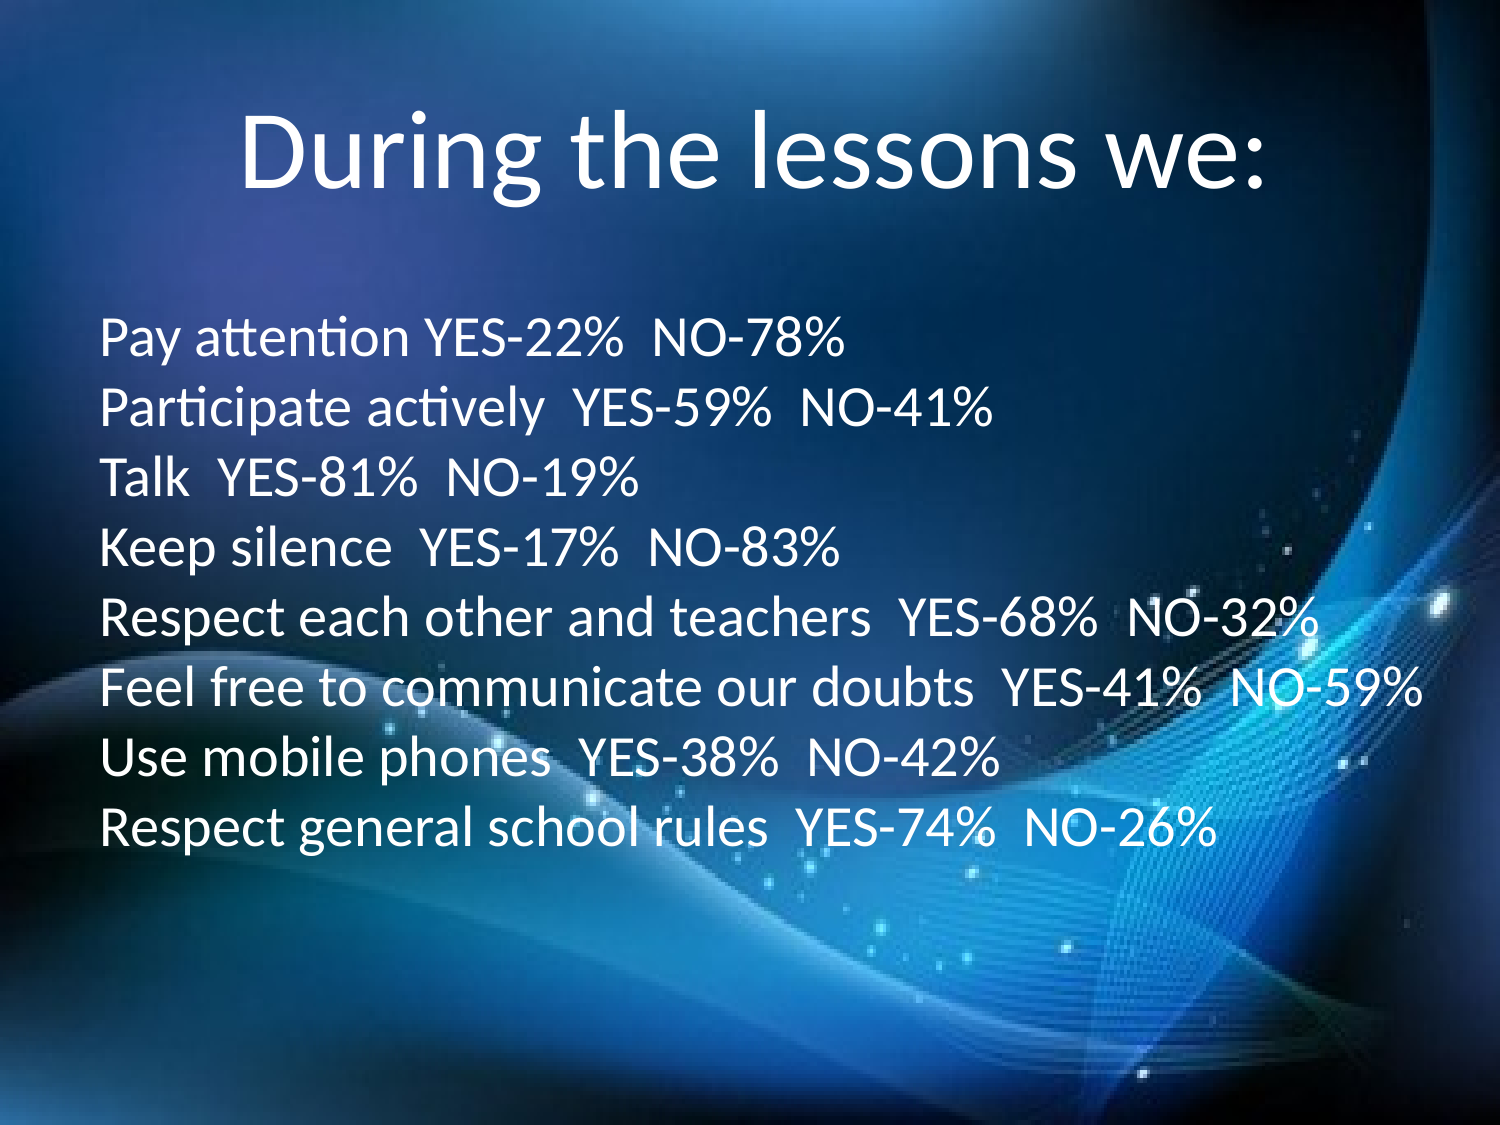

During the lessons we:
Pay attention YES-22% NO-78%
Participate actively YES-59% NO-41%
Talk YES-81% NO-19%
Keep silence YES-17% NO-83%
Respect each other and teachers YES-68% NO-32%
Feel free to communicate our doubts YES-41% NO-59%
Use mobile phones YES-38% NO-42%
Respect general school rules YES-74% NO-26%